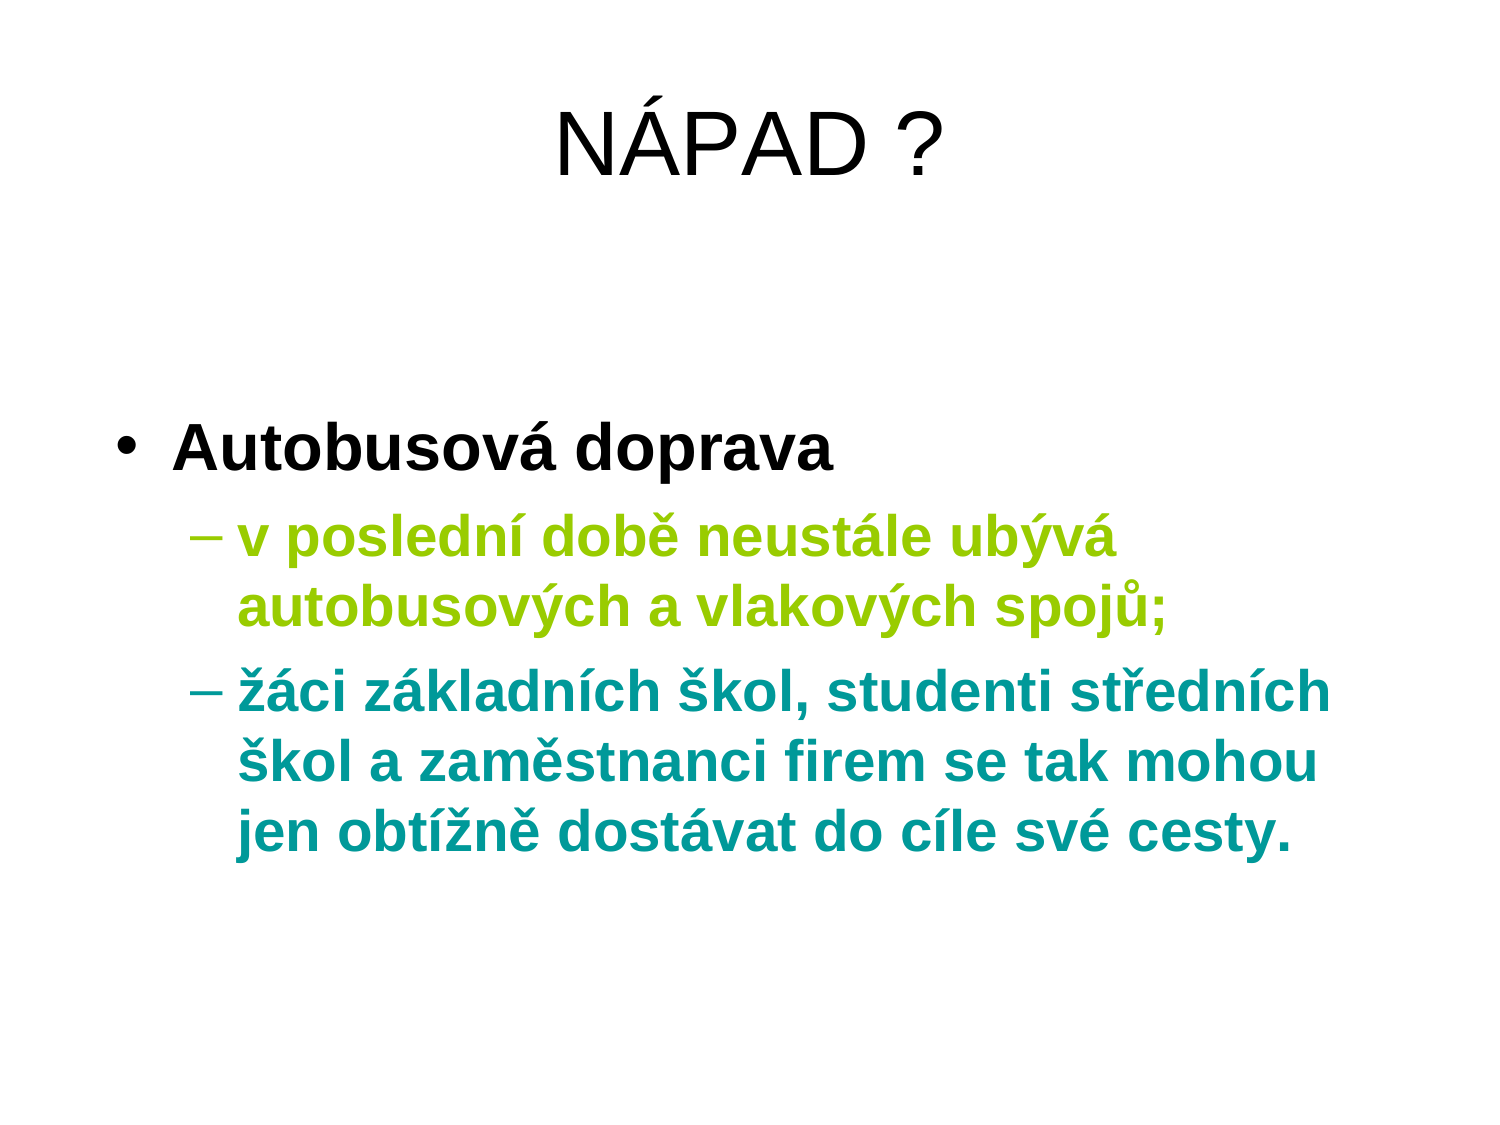

# NÁPAD ?
Autobusová doprava
v poslední době neustále ubývá autobusových a vlakových spojů;
žáci základních škol, studenti středních škol a zaměstnanci firem se tak mohou jen obtížně dostávat do cíle své cesty.